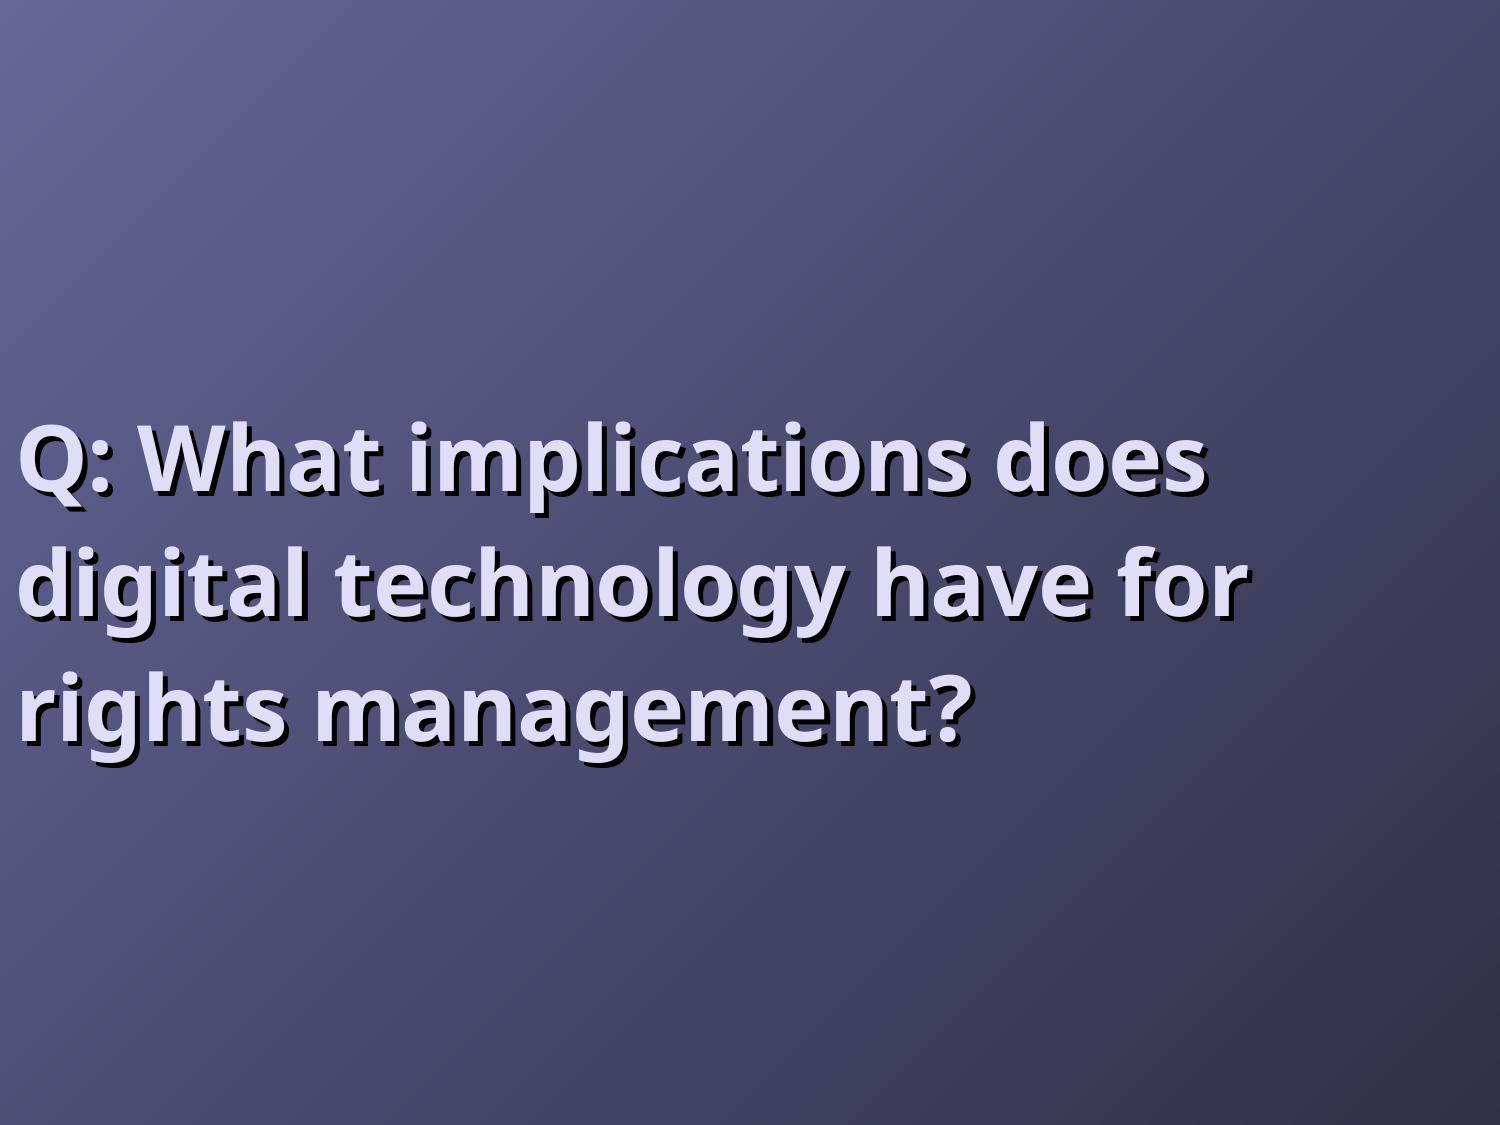

# Q: What implications does digital technology have for rights management?